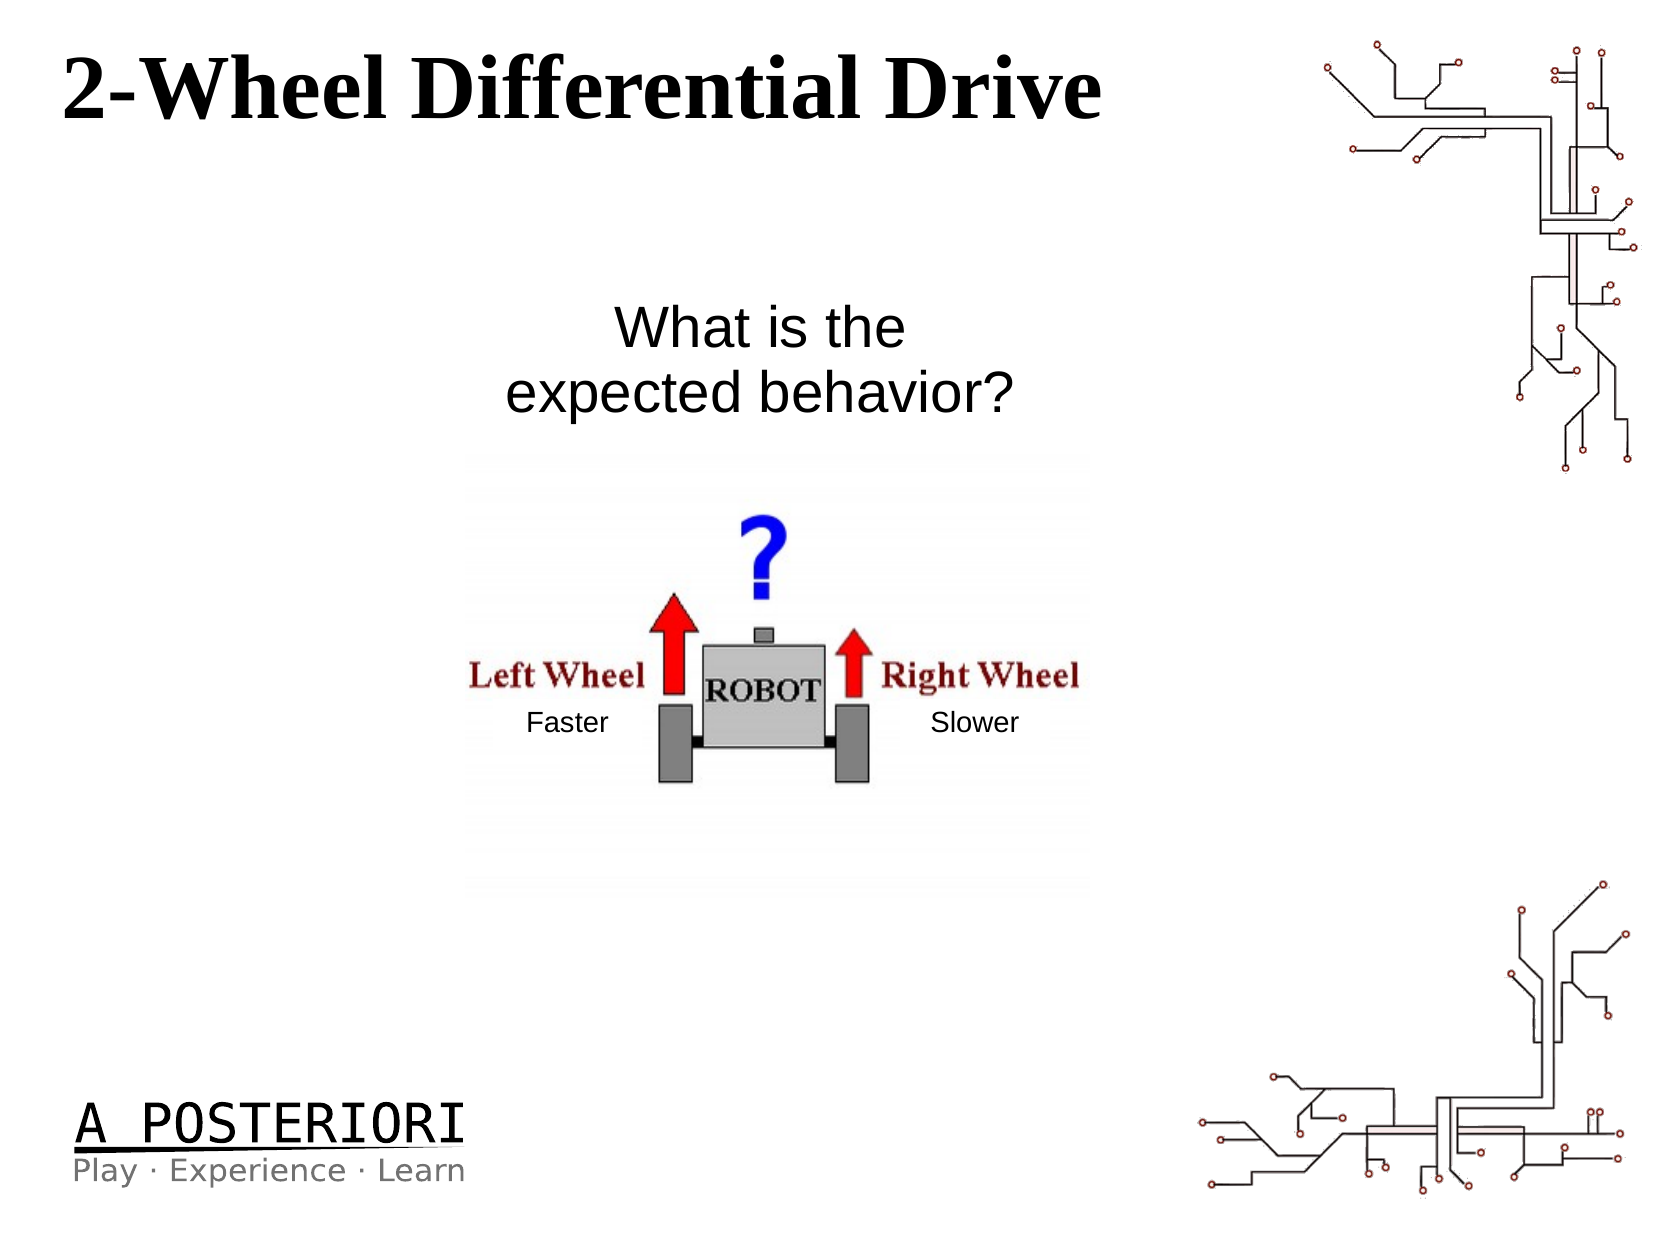

# 2-Wheel Differential Drive
What is the expected behavior?
Slower
Faster